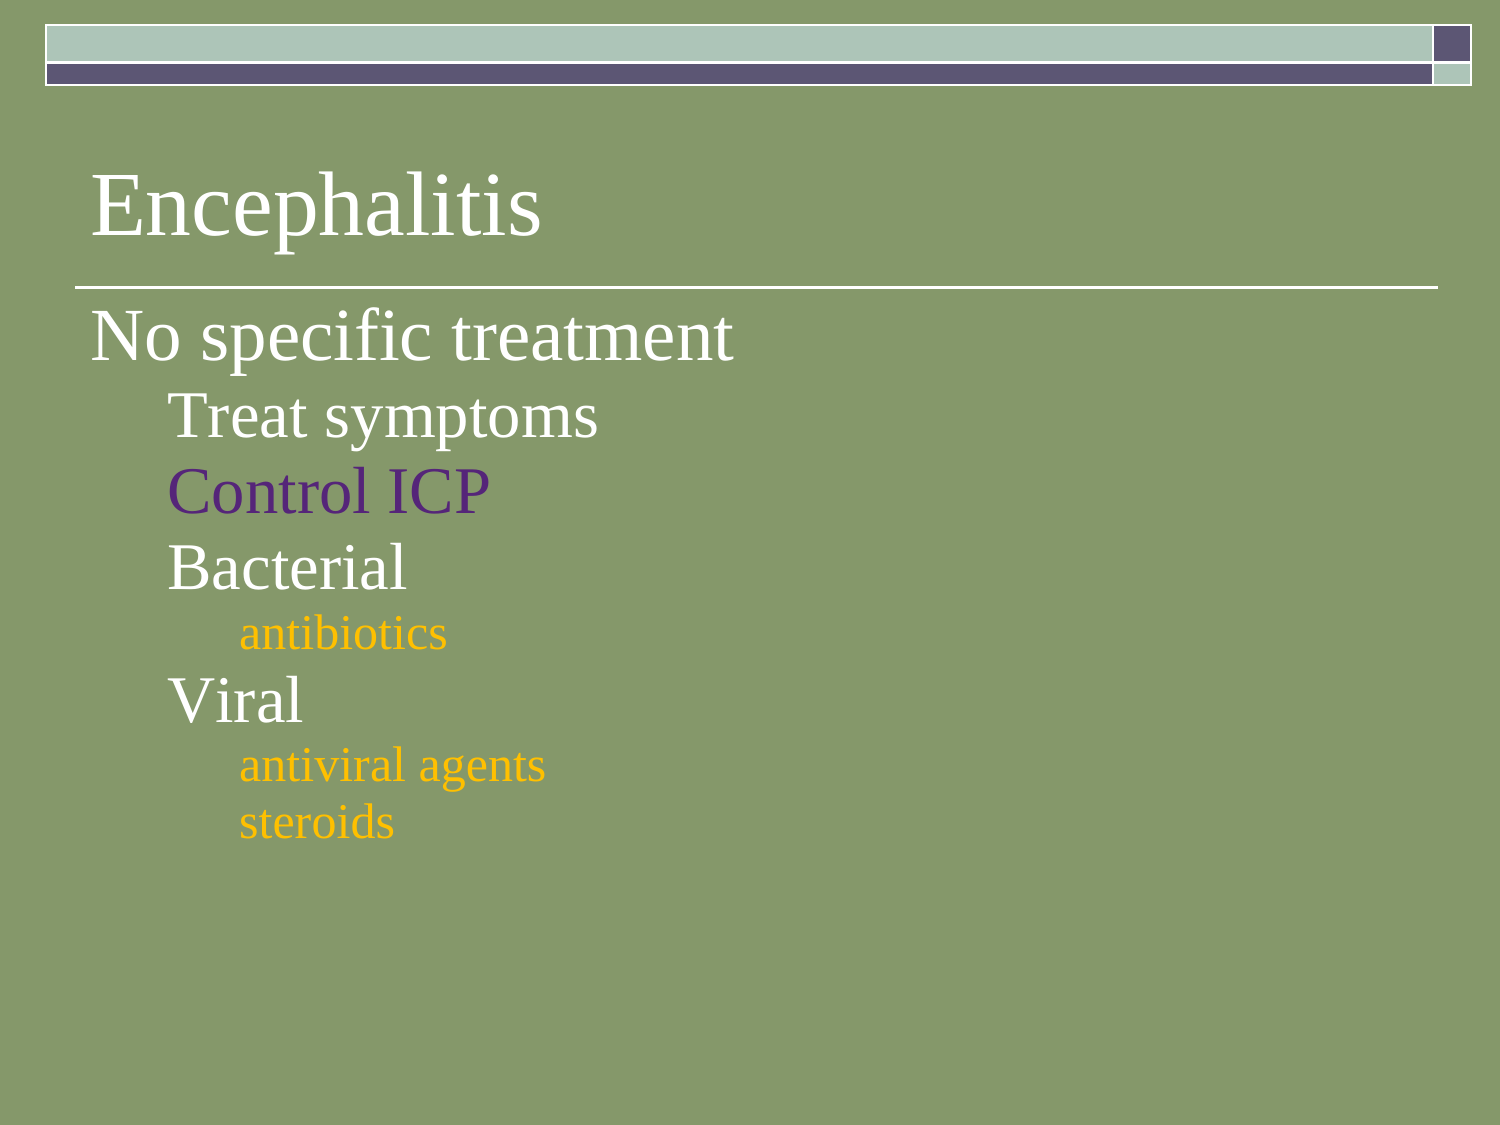

# Encephalitis
No specific treatment
Treat symptoms
Control ICP
Bacterial
antibiotics
Viral
antiviral agents
steroids